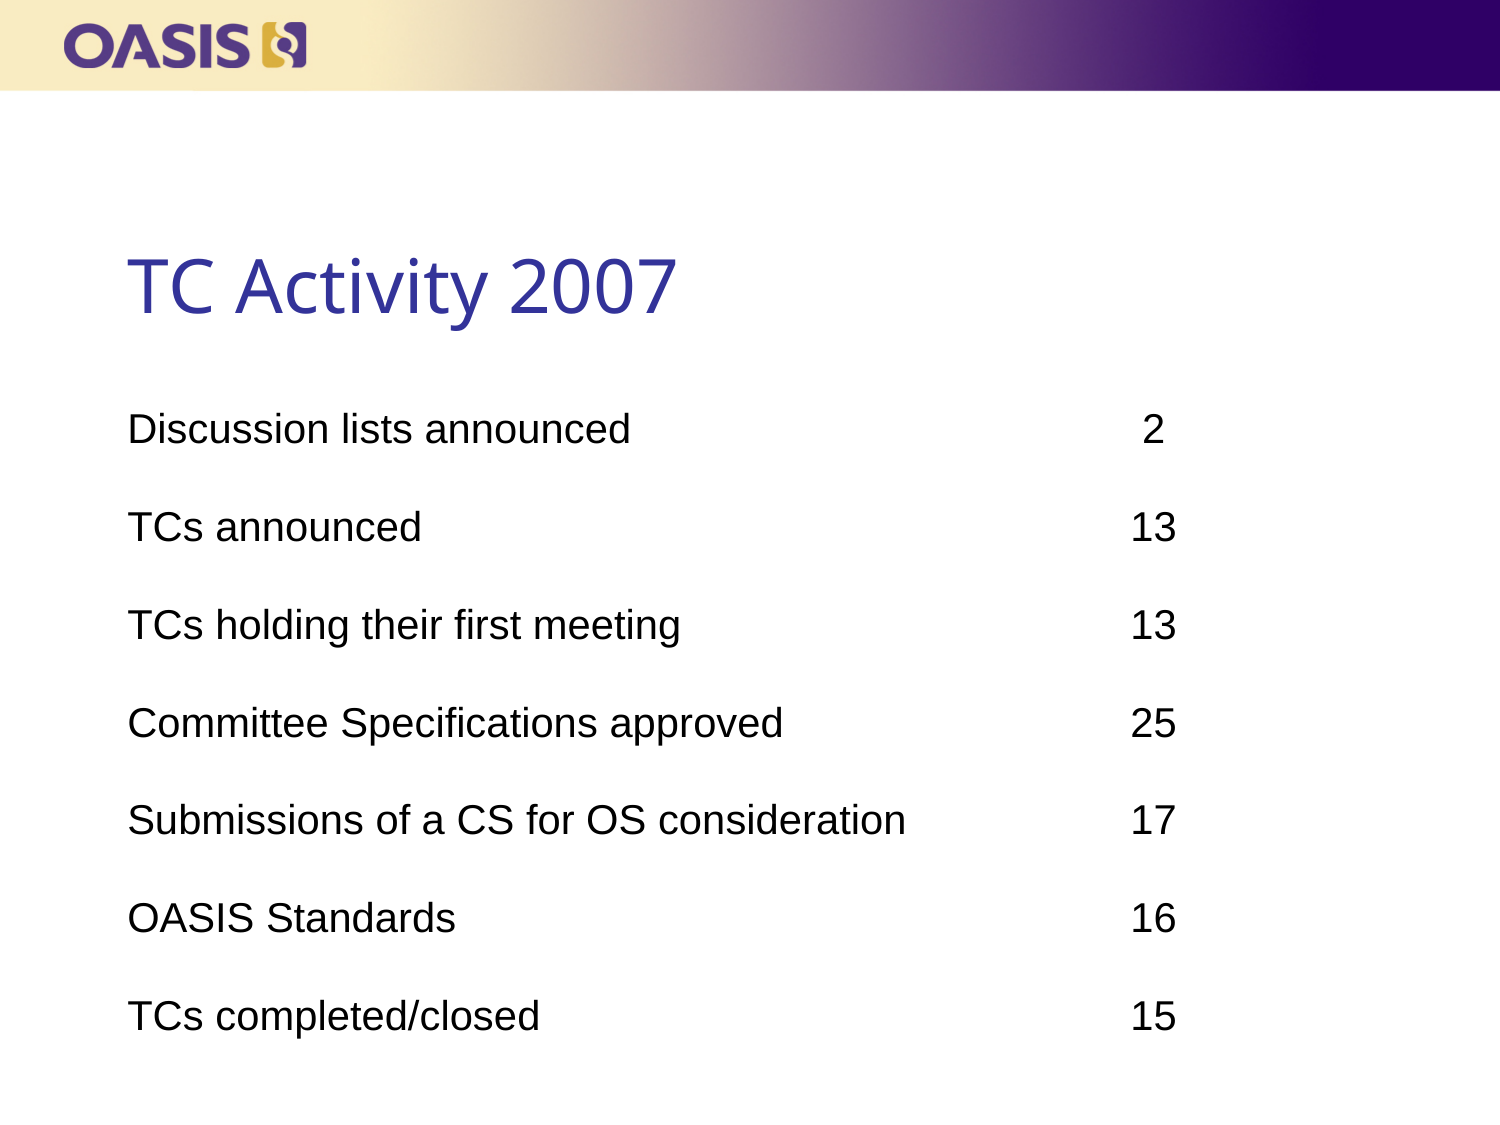

# TC Activity 2007
Discussion lists announced
2
TCs announced
13
TCs holding their first meeting
13
Committee Specifications approved
25
Submissions of a CS for OS consideration
17
OASIS Standards
16
TCs completed/closed
15